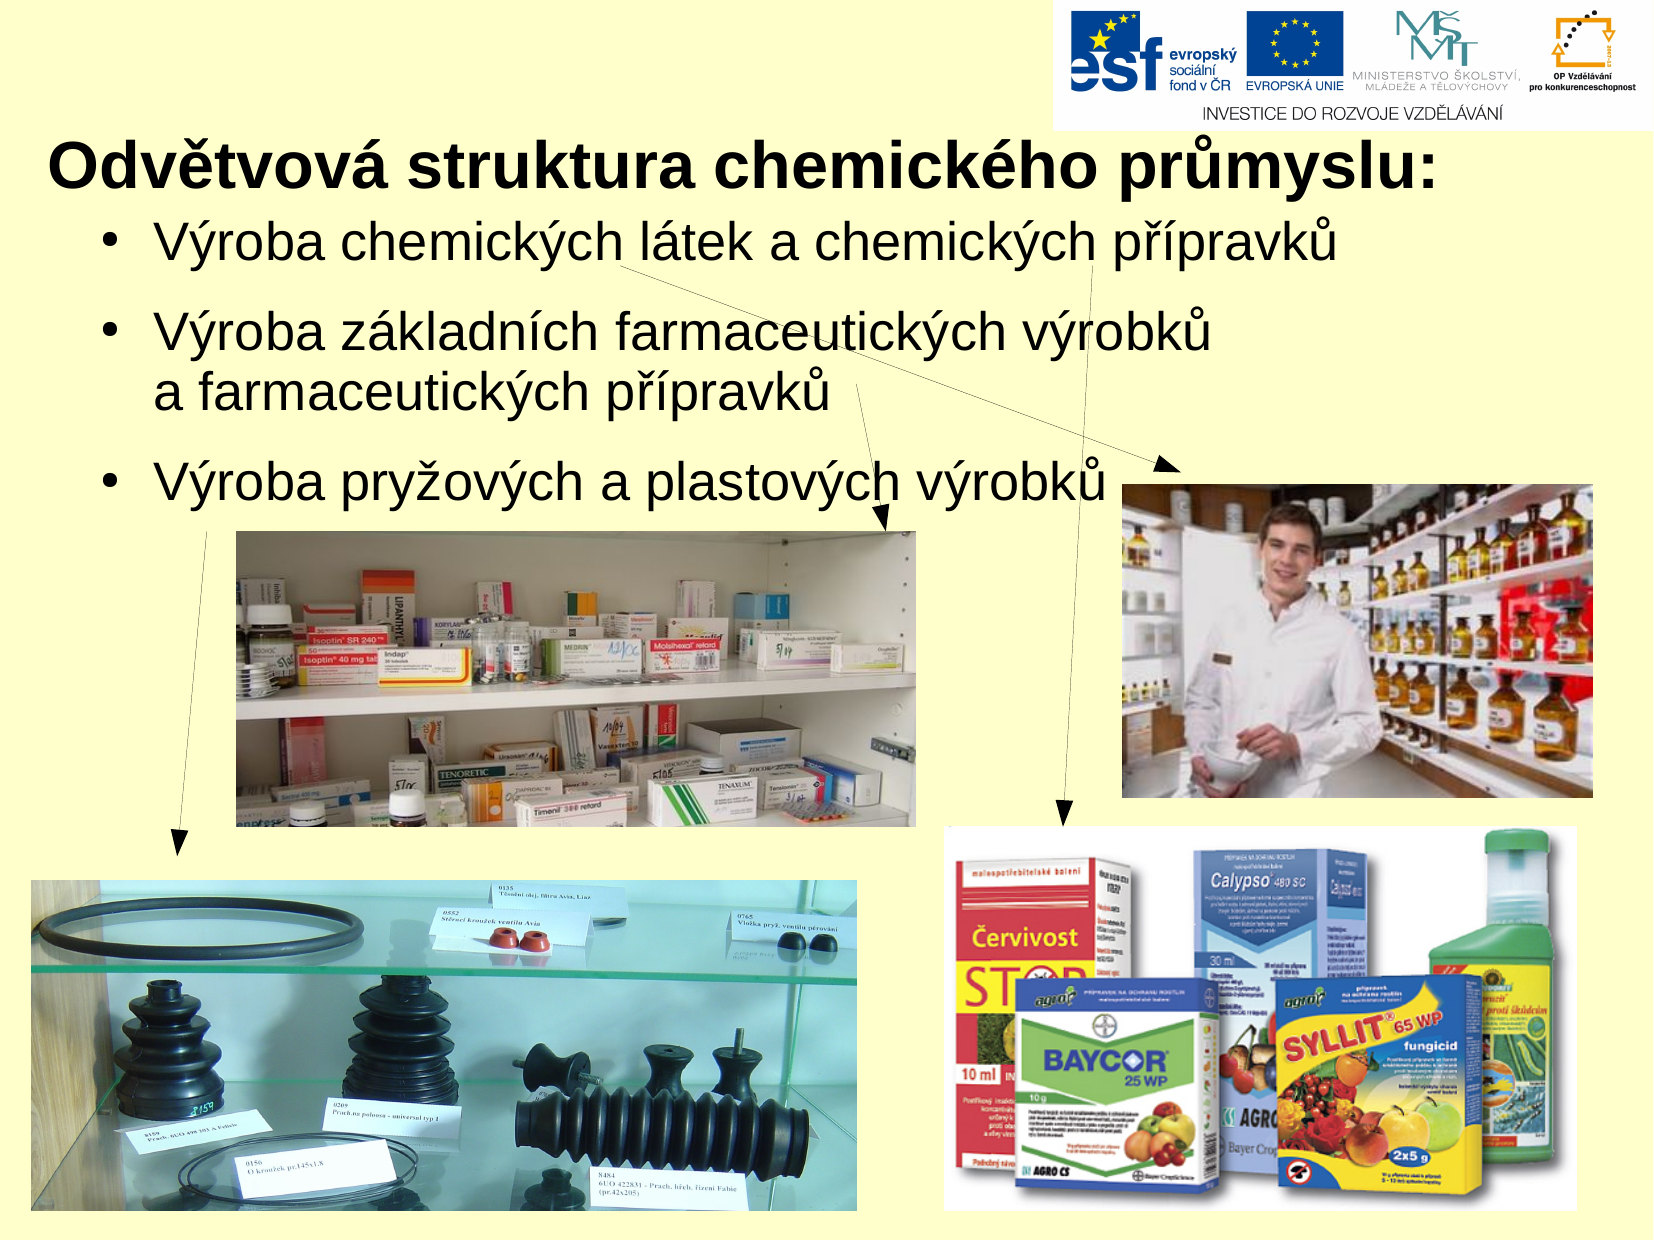

# Odvětvová struktura chemického průmyslu:
Výroba chemických látek a chemických přípravků
Výroba základních farmaceutických výrobků a farmaceutických přípravků
Výroba pryžových a plastových výrobků